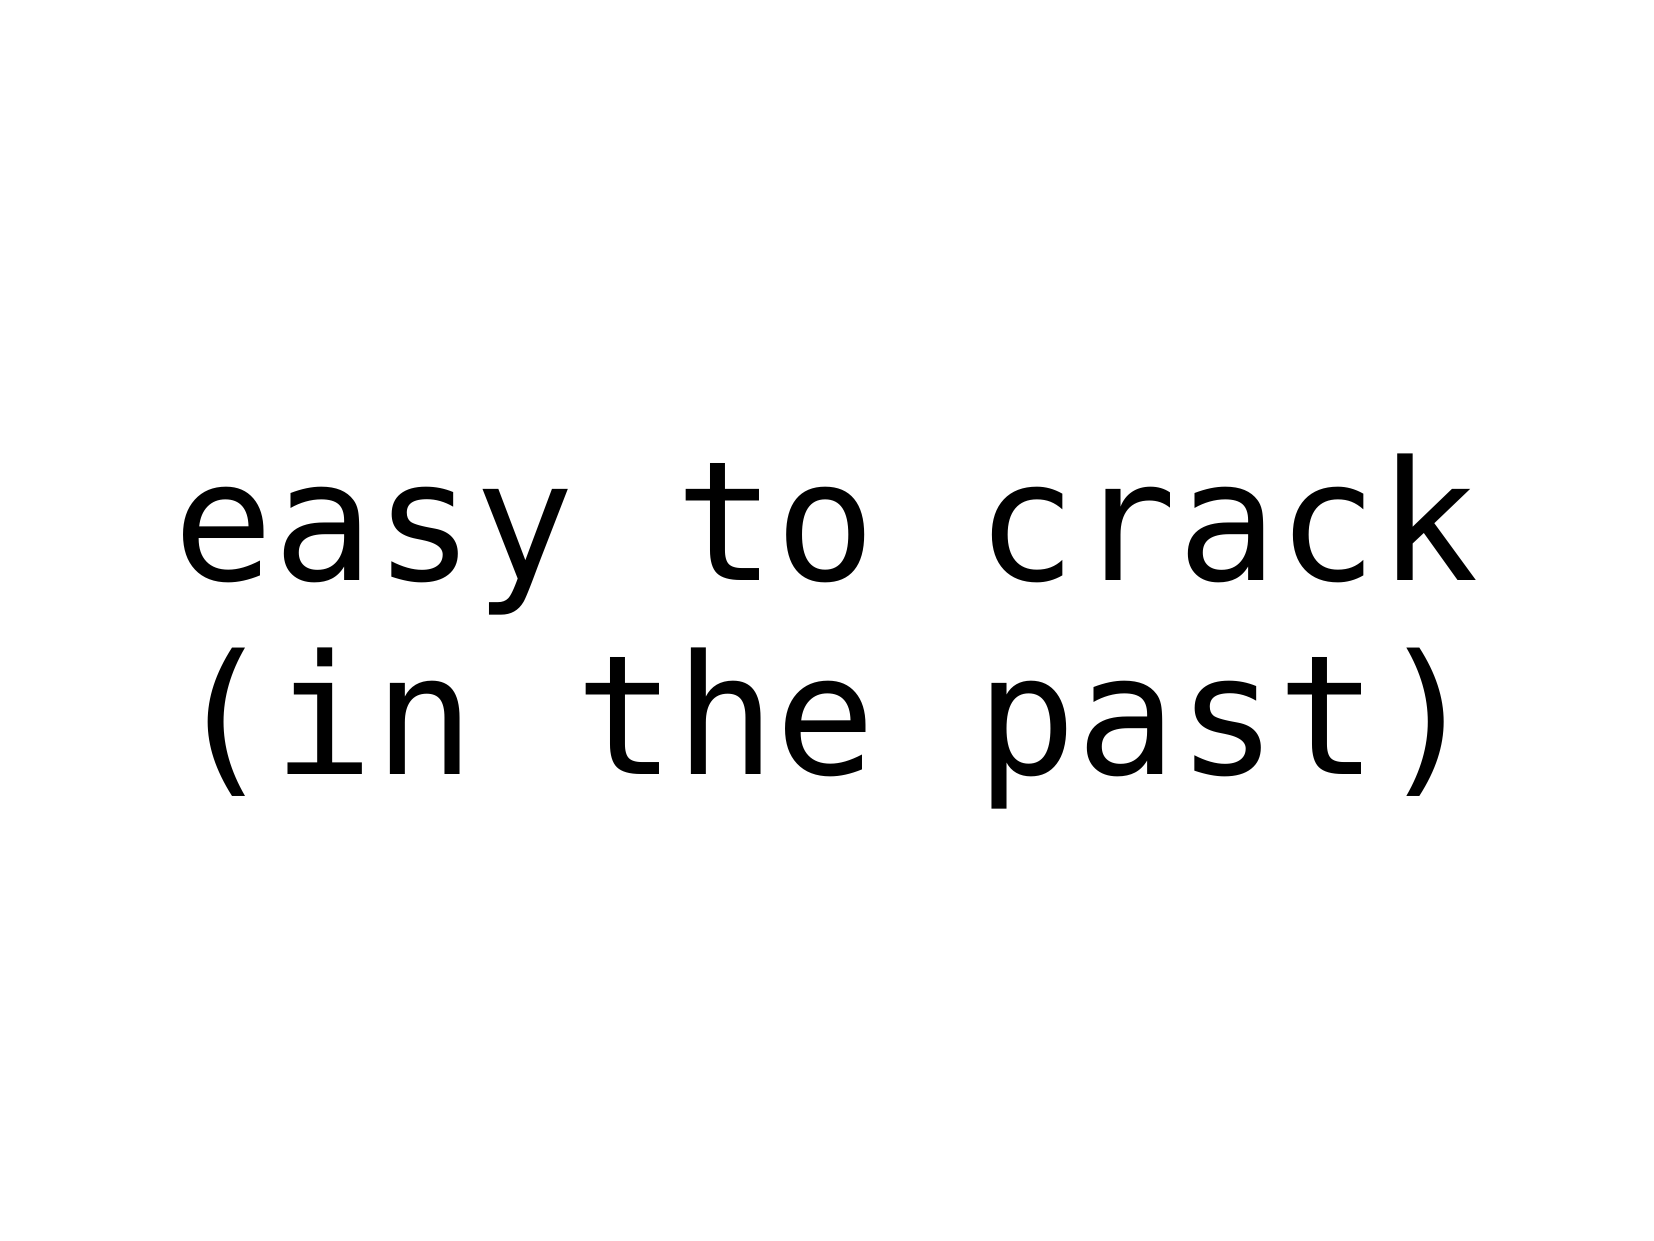

# easy to crack (in the past)